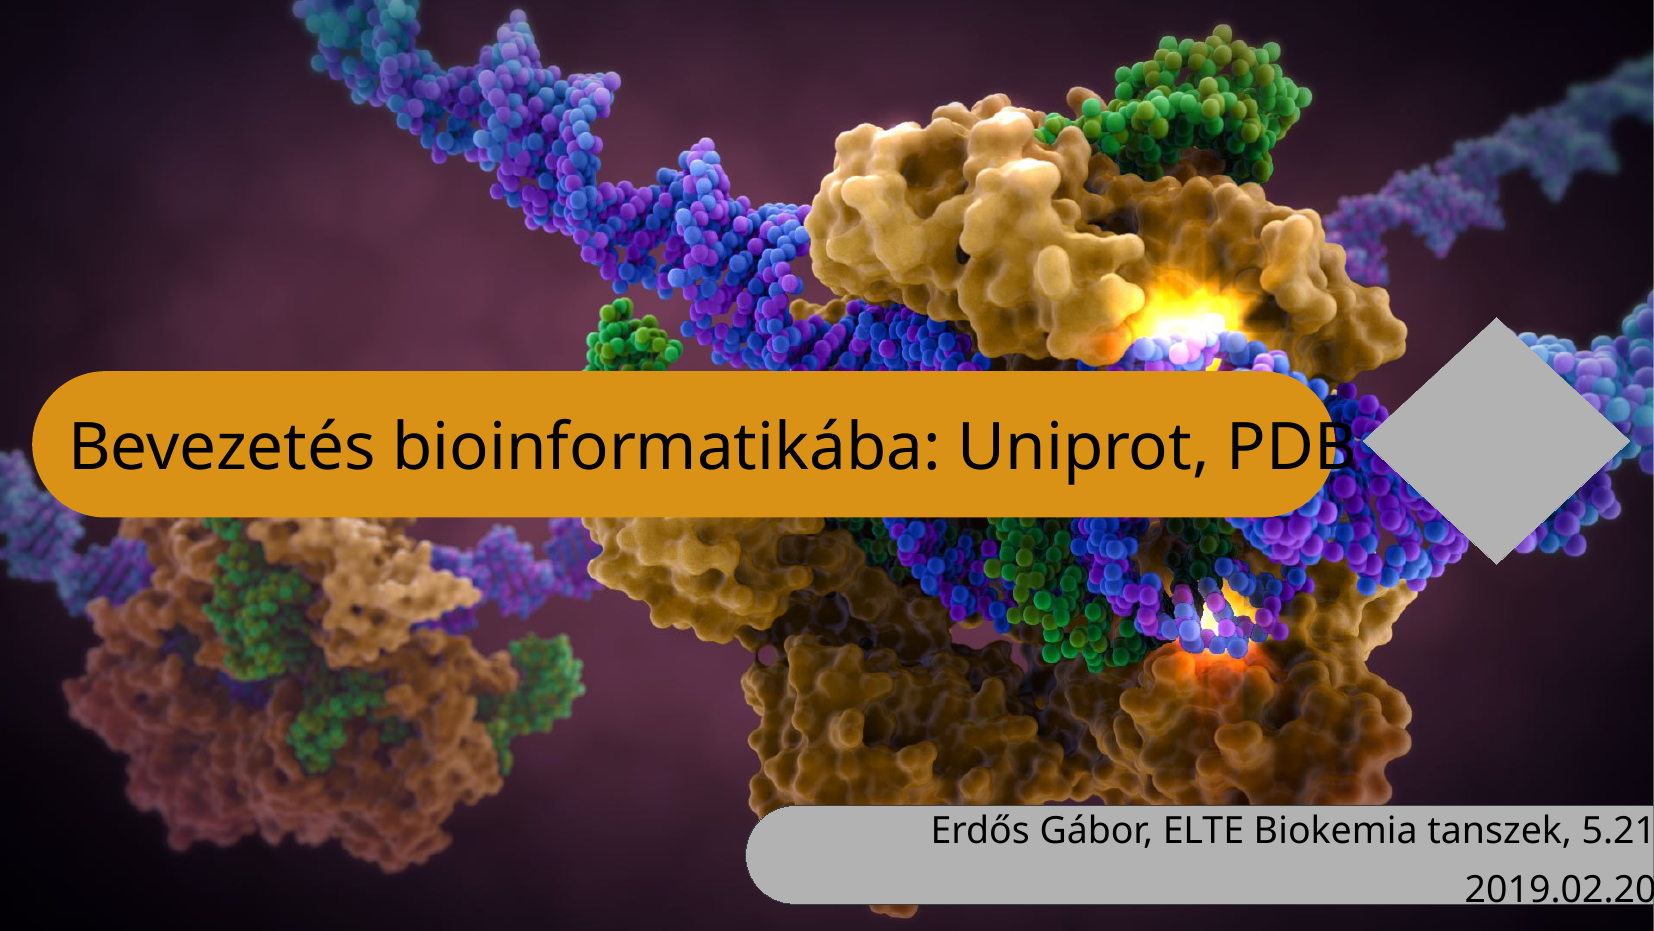

Bevezetés bioinformatikába: Uniprot, PDB
 Erdős Gábor, ELTE Biokemia tanszek, 5.213
 2019.02.20